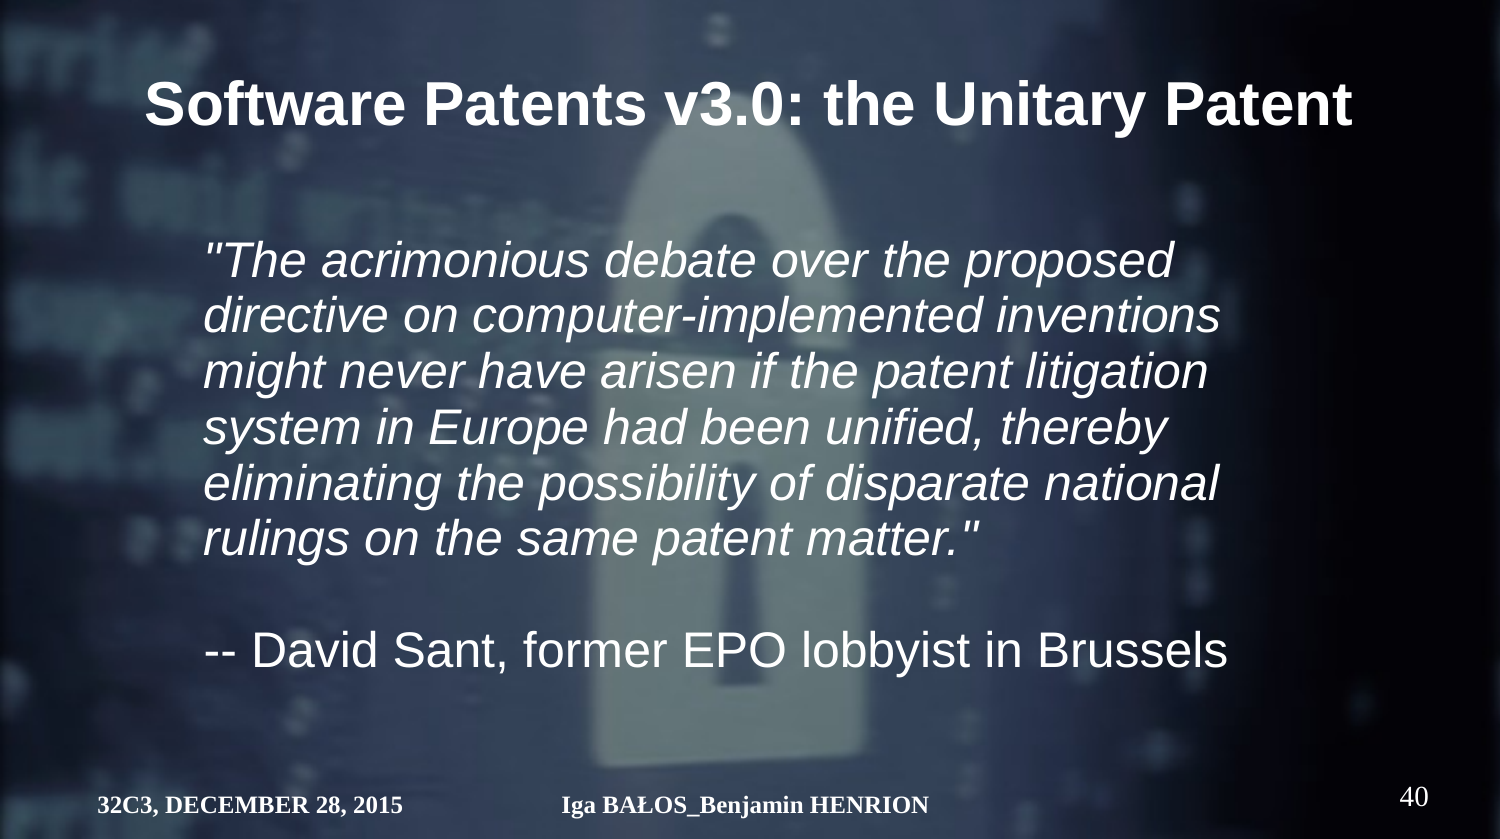

# Software Patents v3.0: the Unitary Patent
"The acrimonious debate over the proposed directive on computer-implemented inventions might never have arisen if the patent litigation system in Europe had been unified, thereby eliminating the possibility of disparate national rulings on the same patent matter."
-- David Sant, former EPO lobbyist in Brussels
40
32C3, DECEMBER 22, 2015
Iga BAŁOS_Benjamin HENRION